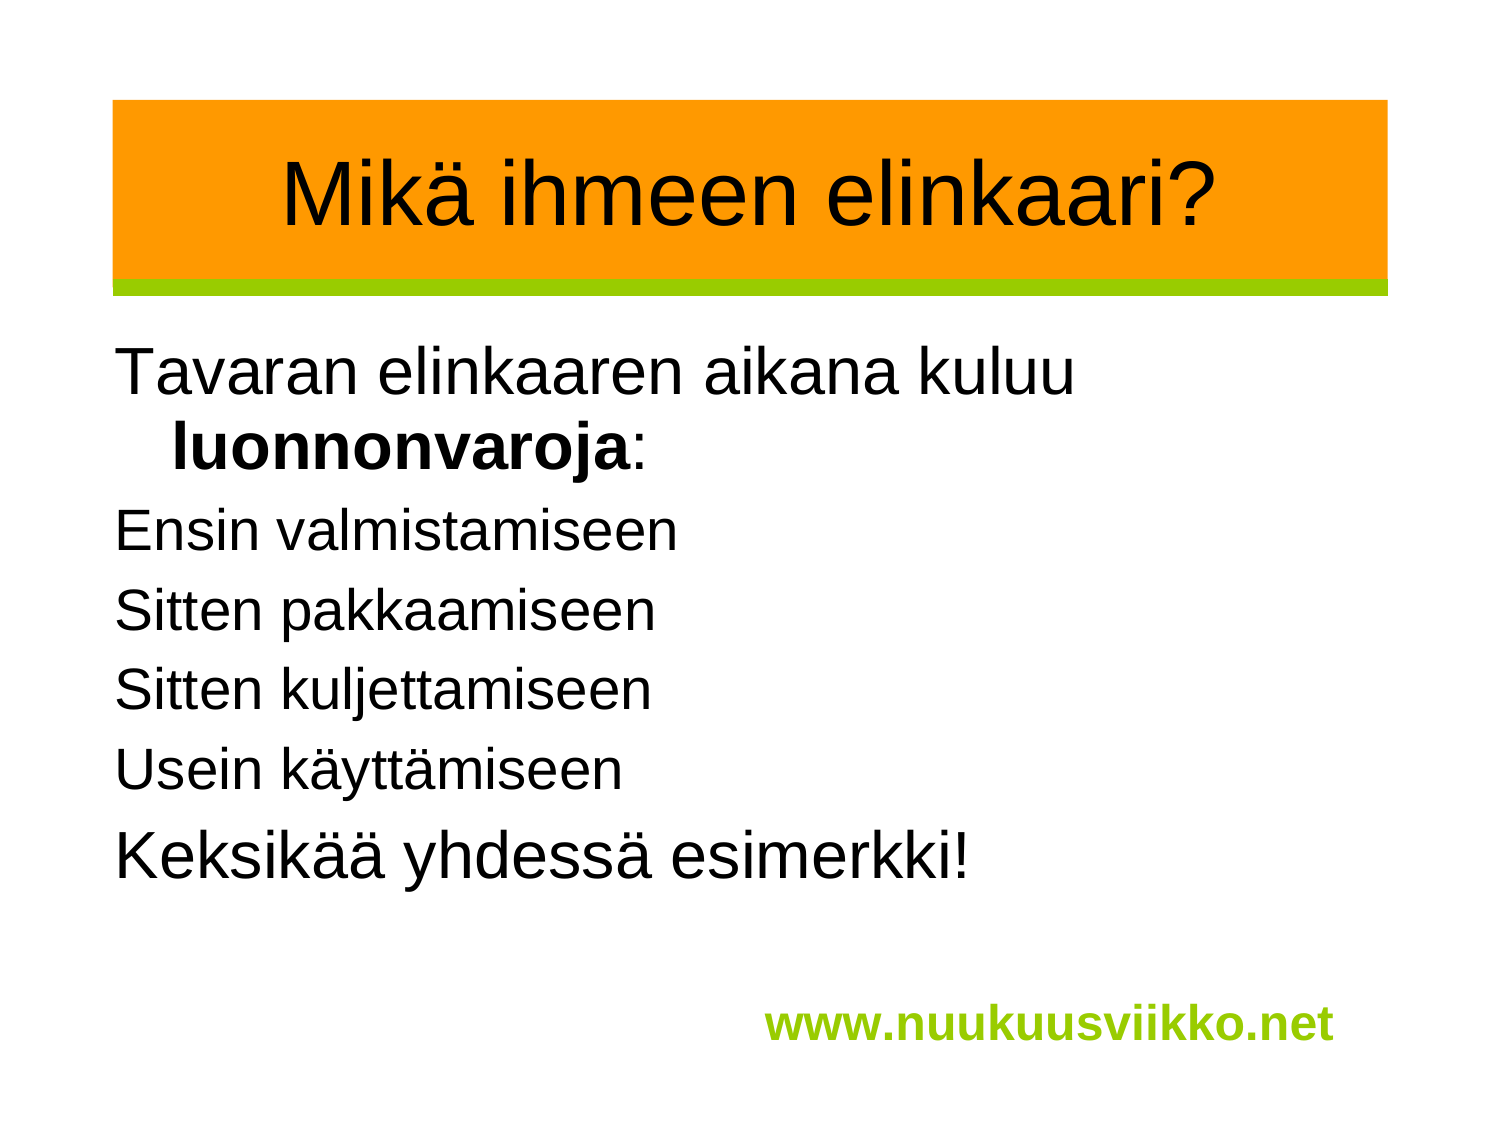

# Mikä ihmeen elinkaari?
Tavaran elinkaaren aikana kuluu luonnonvaroja:
Ensin valmistamiseen
Sitten pakkaamiseen
Sitten kuljettamiseen
Usein käyttämiseen
Keksikää yhdessä esimerkki!
www.nuukuusviikko.net